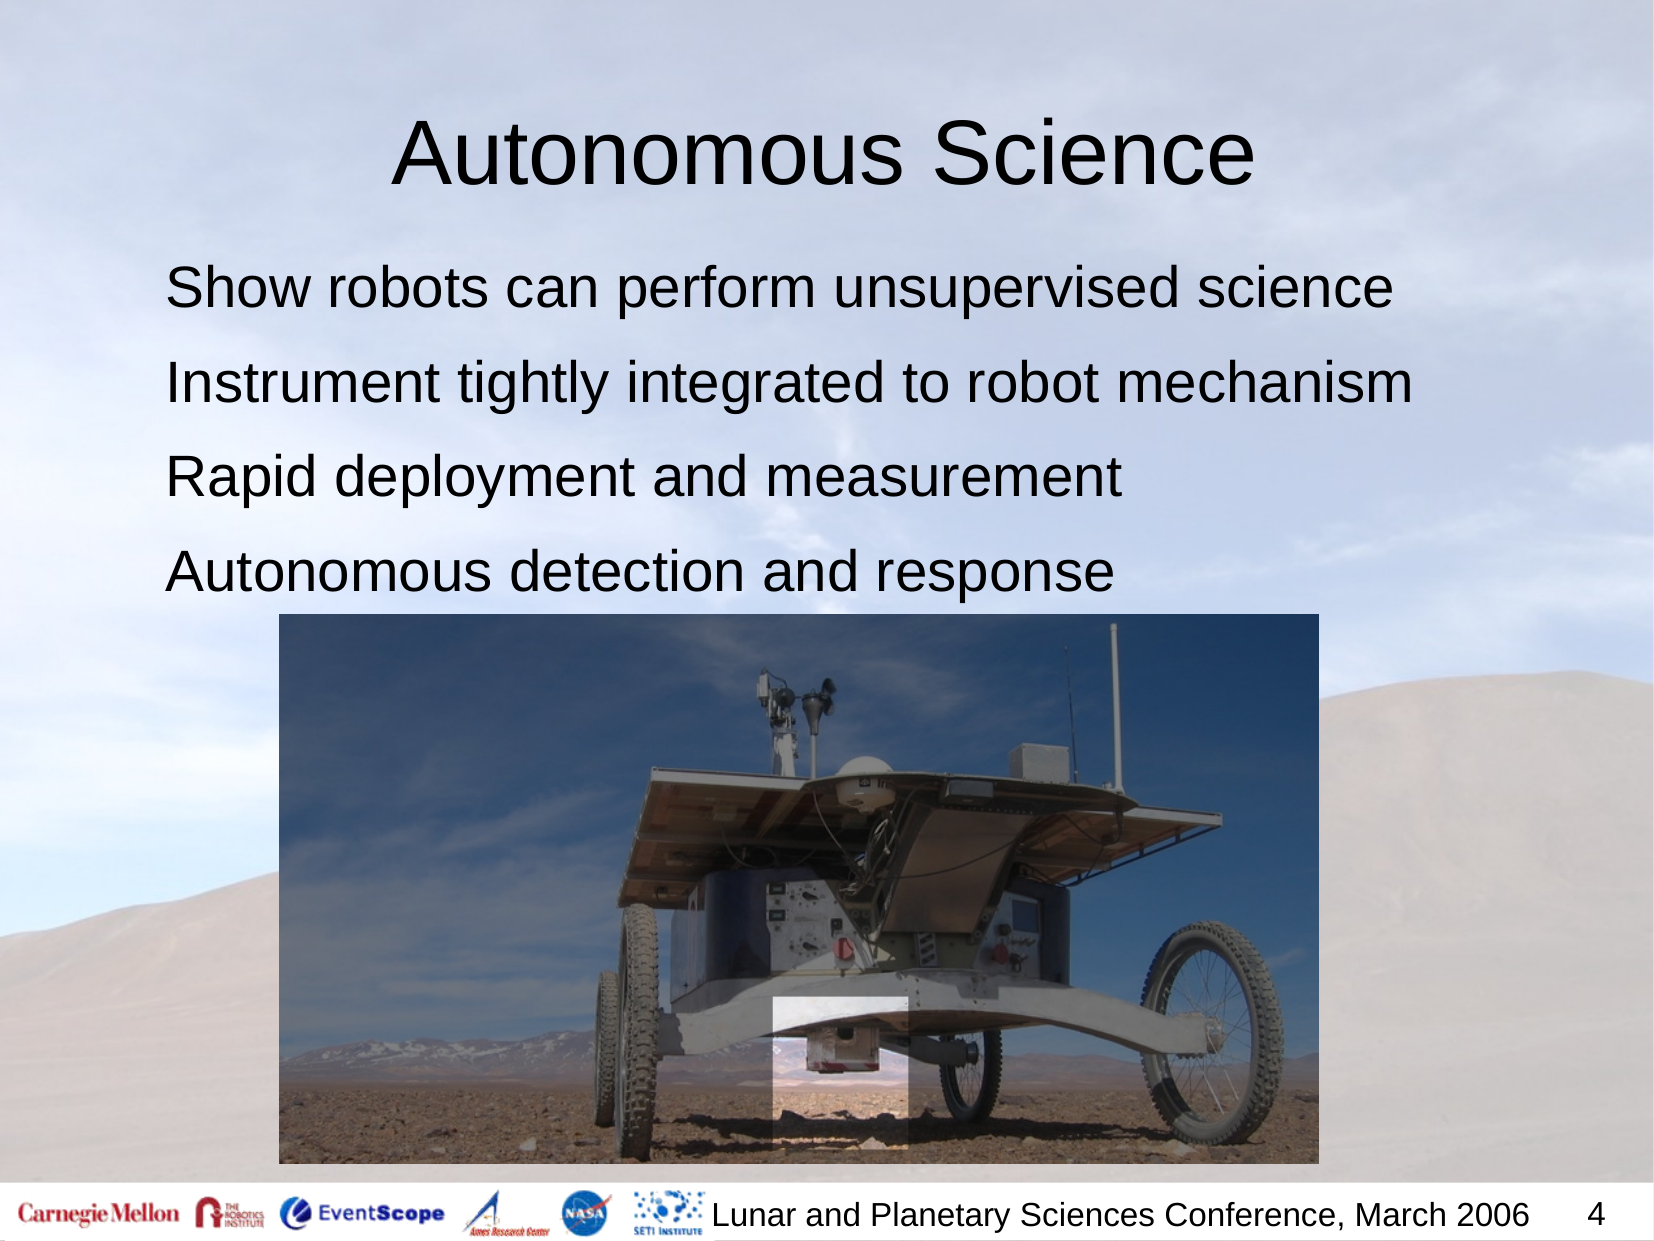

# Autonomous Science
Show robots can perform unsupervised science
Instrument tightly integrated to robot mechanism
Rapid deployment and measurement
Autonomous detection and response